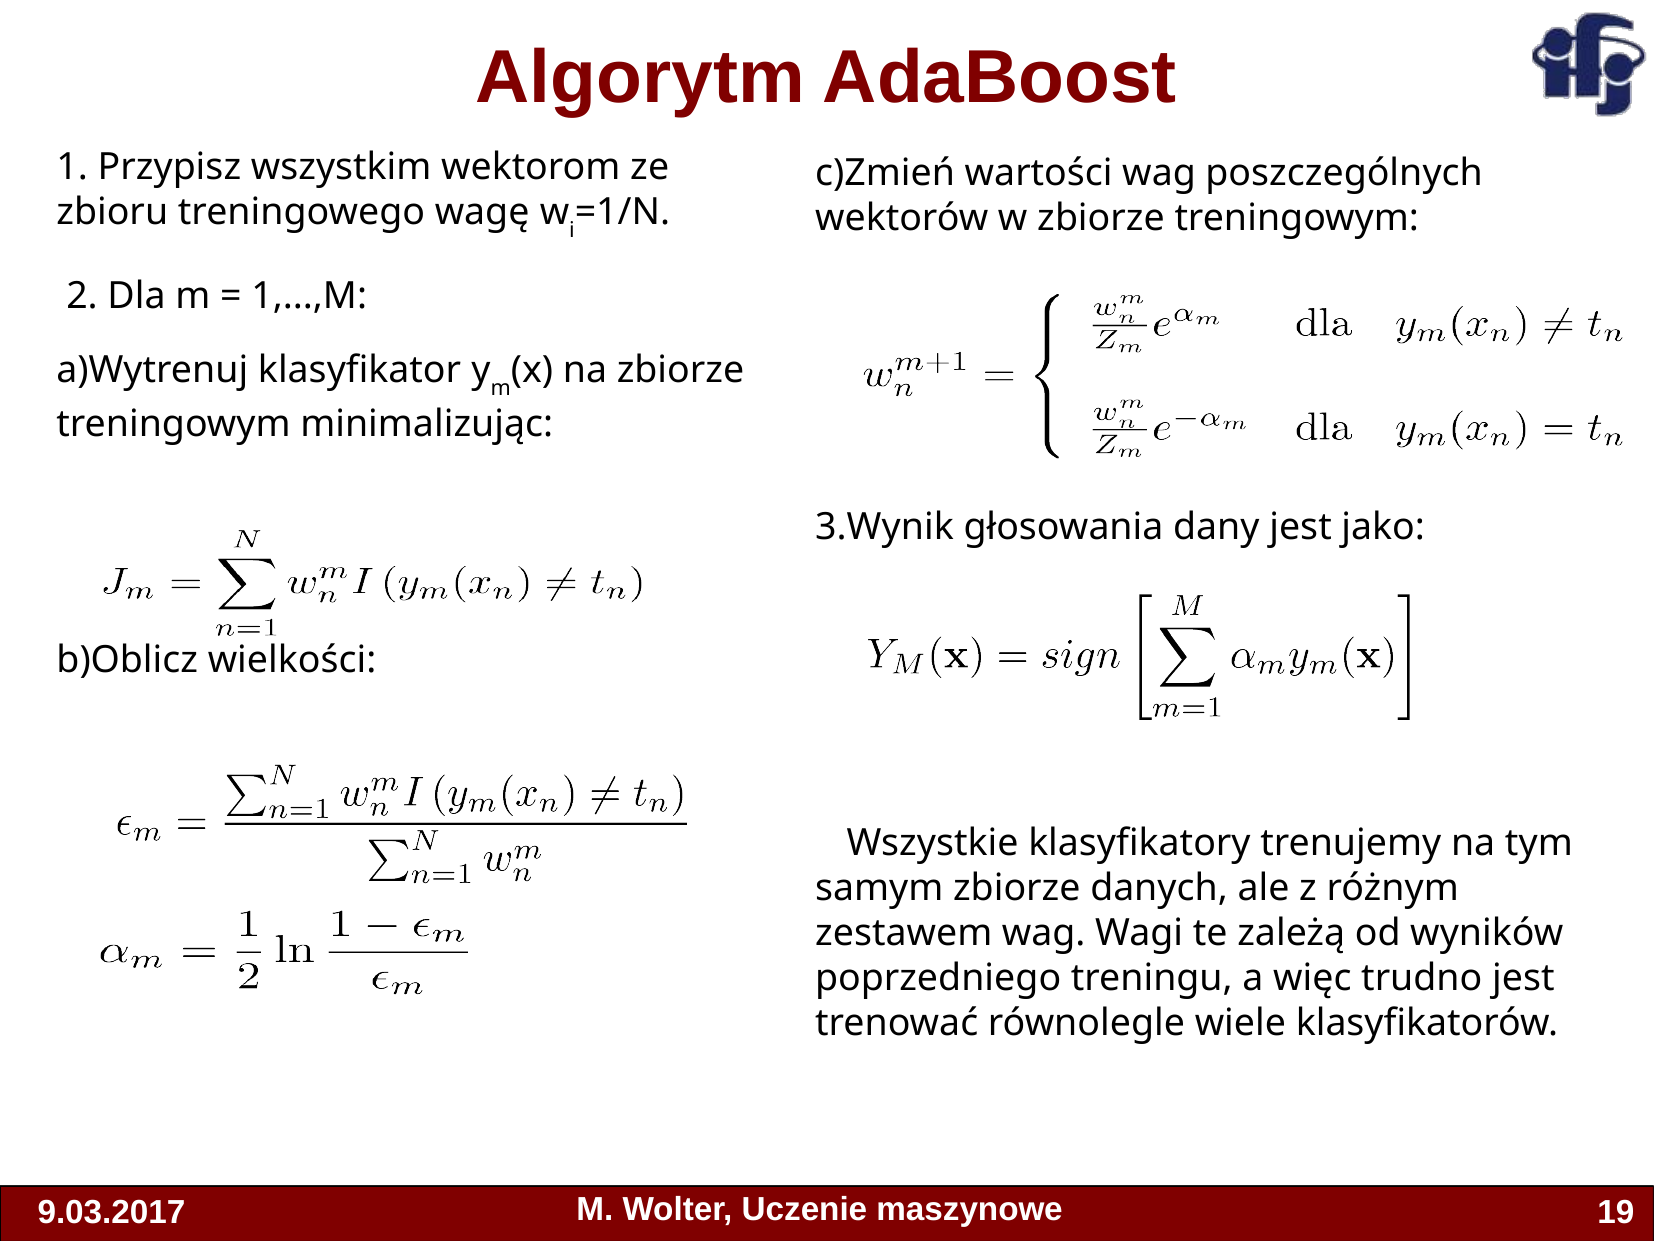

# Algorytm AdaBoost
1. Przypisz wszystkim wektorom ze zbioru treningowego wagę wi=1/N.
 2. Dla m = 1,...,M:
Wytrenuj klasyfikator ym(x) na zbiorze treningowym minimalizując:
Oblicz wielkości:
Zmień wartości wag poszczególnych wektorów w zbiorze treningowym:
Wynik głosowania dany jest jako:
Wszystkie klasyfikatory trenujemy na tym samym zbiorze danych, ale z różnym zestawem wag. Wagi te zależą od wyników poprzedniego treningu, a więc trudno jest trenować równolegle wiele klasyfikatorów.
9.03.2017
Machine Learning, M. Wolter